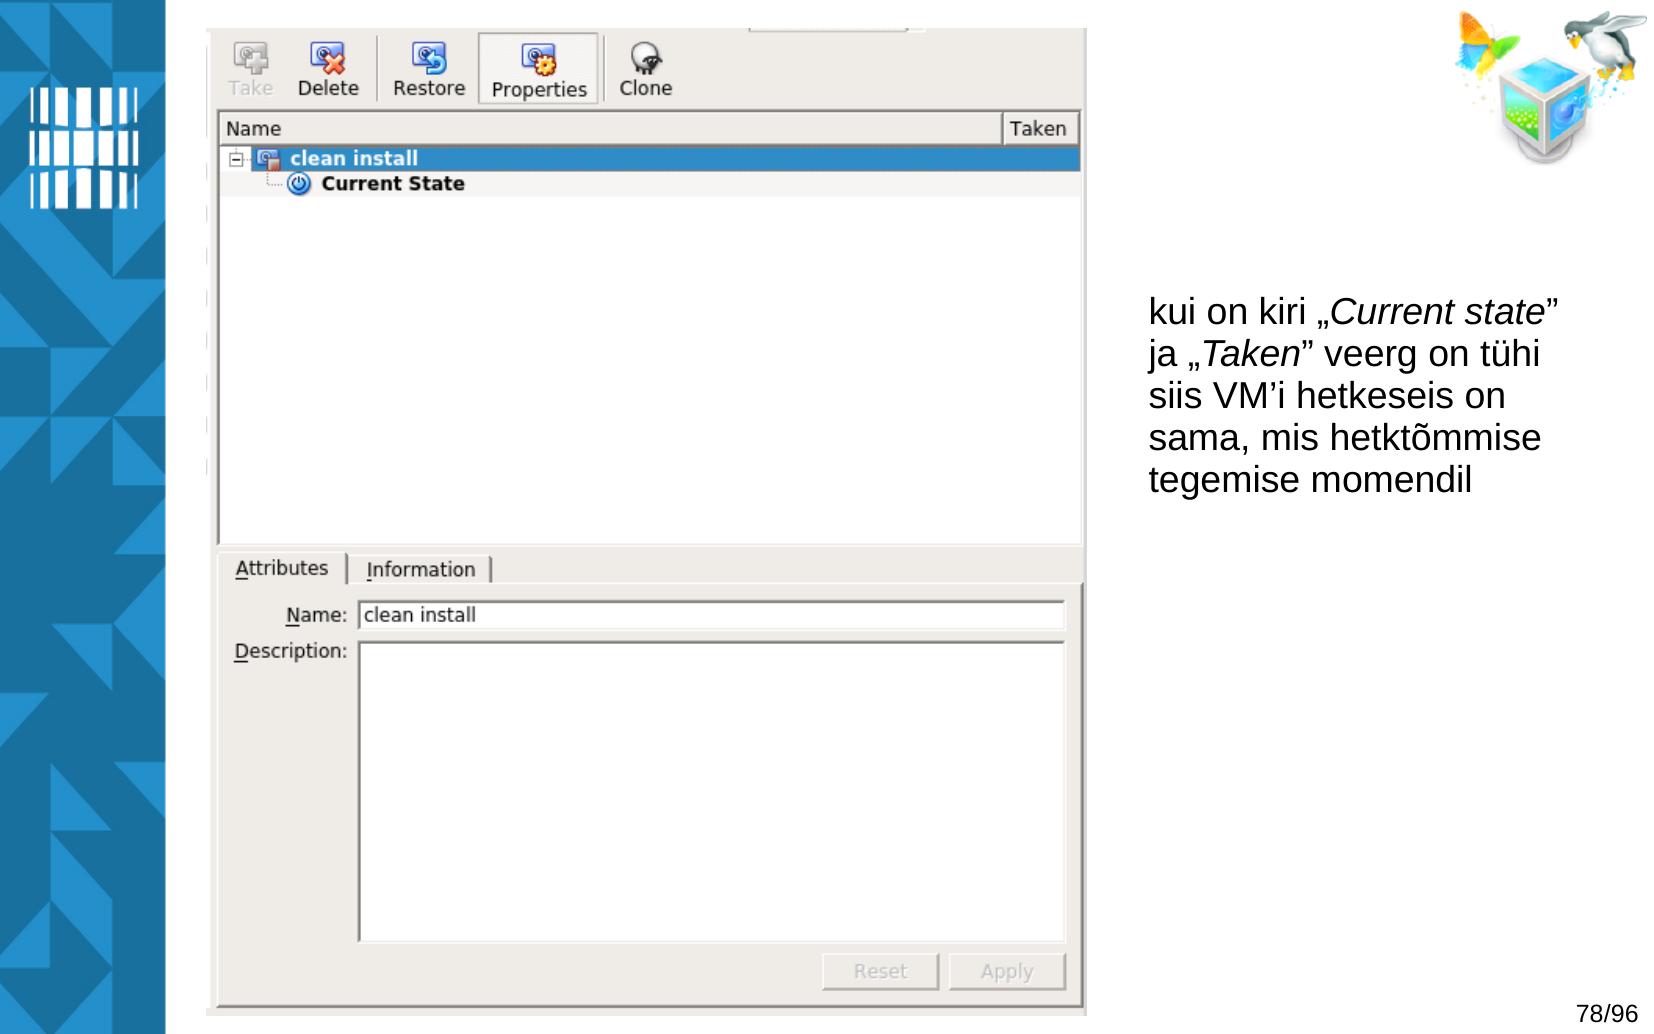

kui on kiri „Current state” ja „Taken” veerg on tühi siis VM’i hetkeseis on sama, mis hetktõmmise tegemise momendil